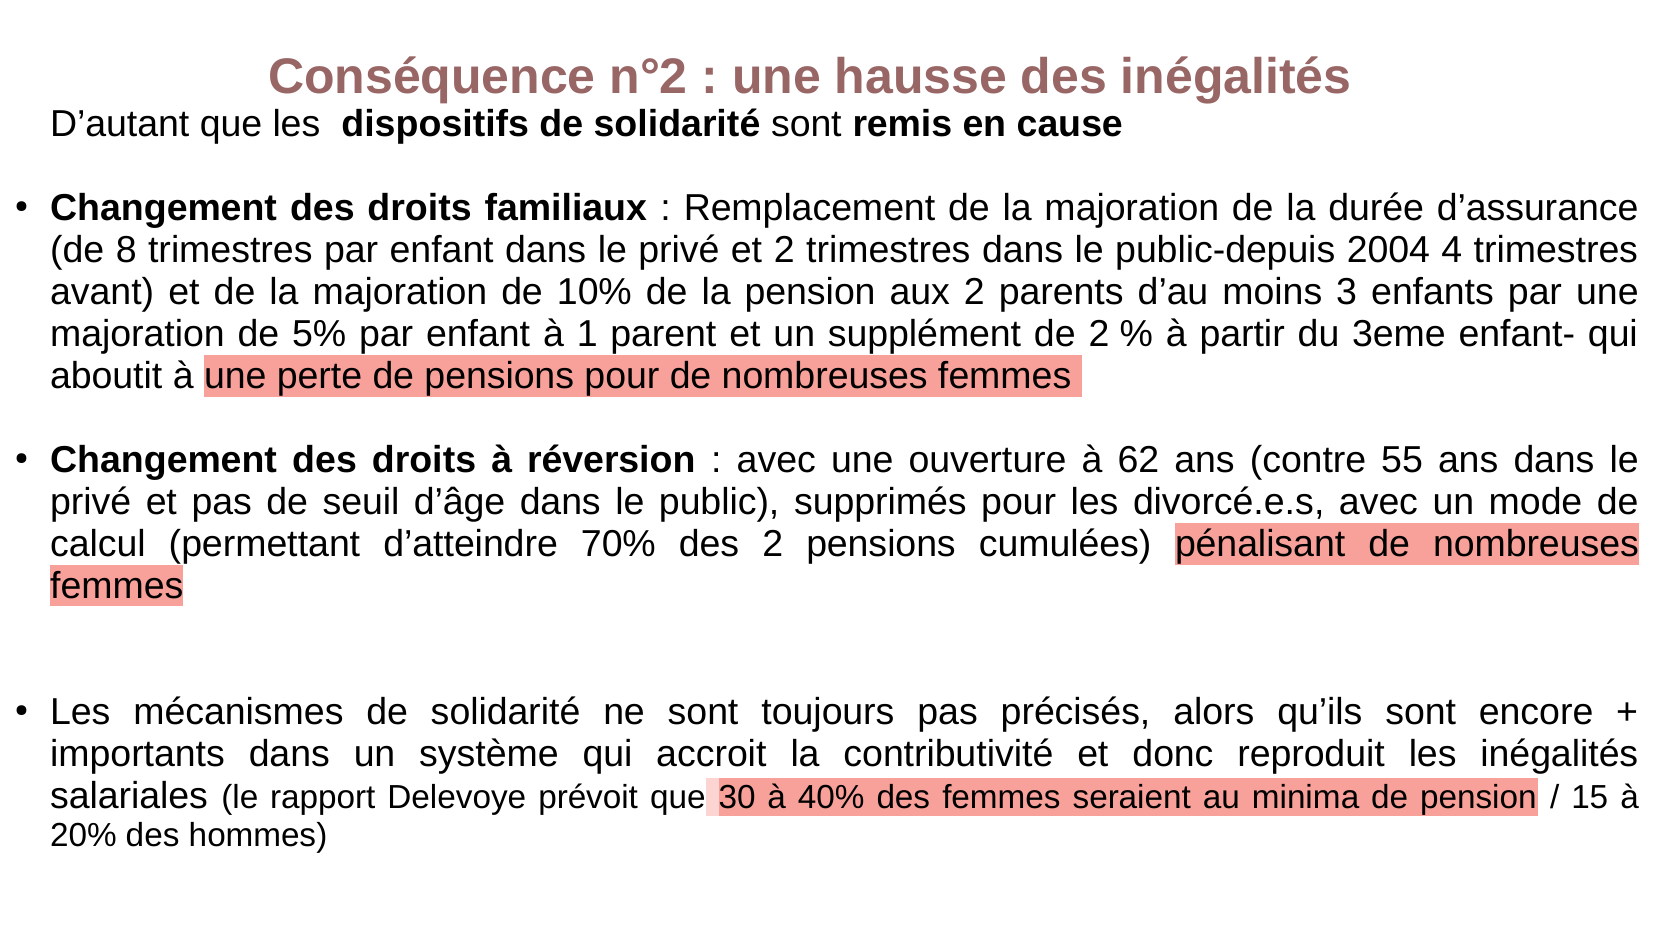

# Conséquence n°2 : une hausse des inégalités
D’autant que les dispositifs de solidarité sont remis en cause
Changement des droits familiaux : Remplacement de la majoration de la durée d’assurance (de 8 trimestres par enfant dans le privé et 2 trimestres dans le public-depuis 2004 4 trimestres avant) et de la majoration de 10% de la pension aux 2 parents d’au moins 3 enfants par une majoration de 5% par enfant à 1 parent et un supplément de 2 % à partir du 3eme enfant- qui aboutit à une perte de pensions pour de nombreuses femmes
Changement des droits à réversion : avec une ouverture à 62 ans (contre 55 ans dans le privé et pas de seuil d’âge dans le public), supprimés pour les divorcé.e.s, avec un mode de calcul (permettant d’atteindre 70% des 2 pensions cumulées) pénalisant de nombreuses femmes
Les mécanismes de solidarité ne sont toujours pas précisés, alors qu’ils sont encore + importants dans un système qui accroit la contributivité et donc reproduit les inégalités salariales (le rapport Delevoye prévoit que 30 à 40% des femmes seraient au minima de pension / 15 à 20% des hommes)